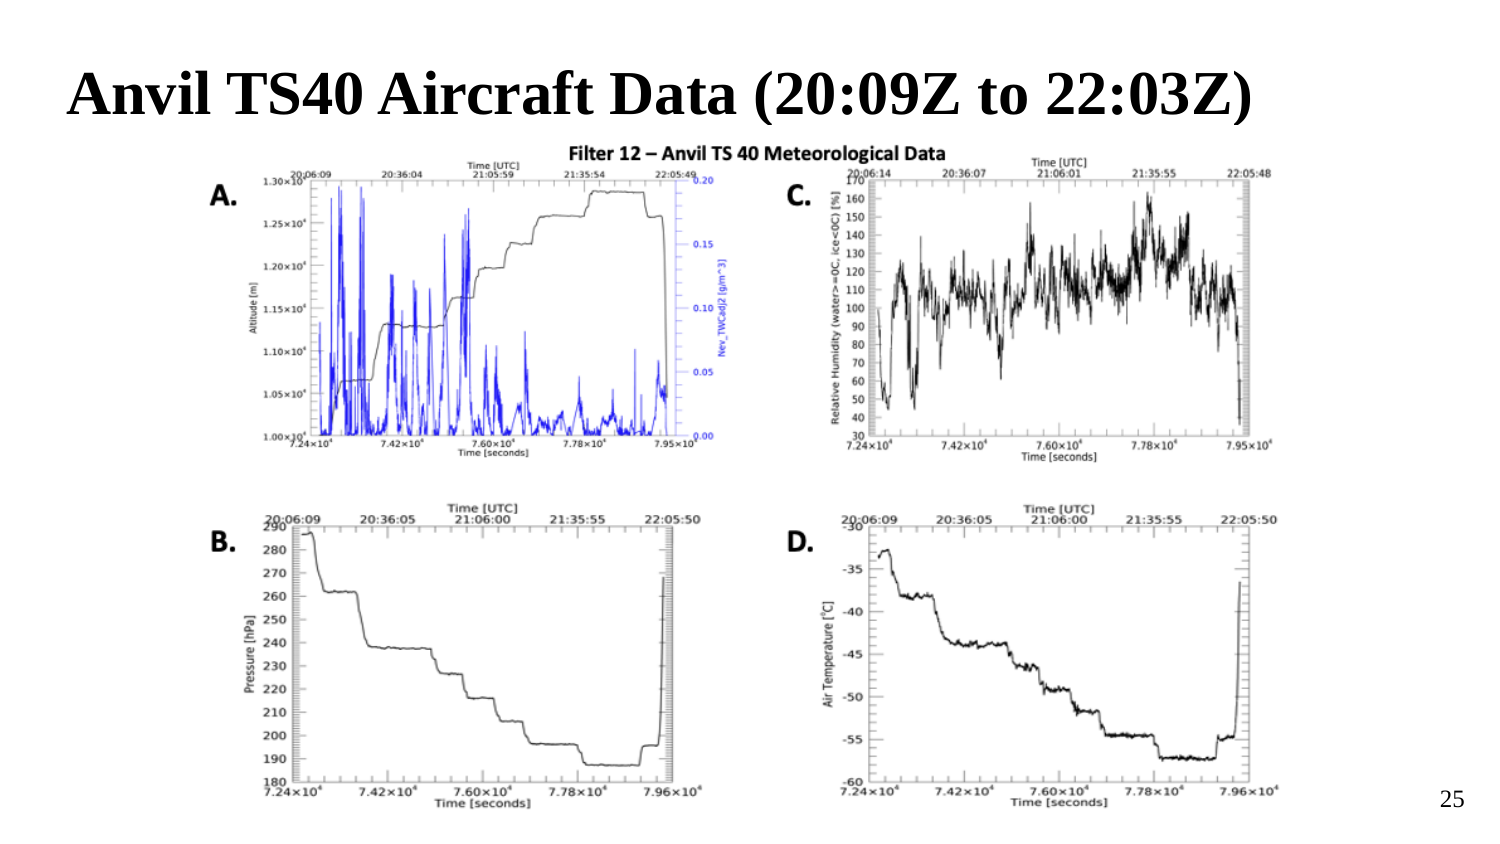

# Anvil TS40 Aircraft Data (20:09Z to 22:03Z)